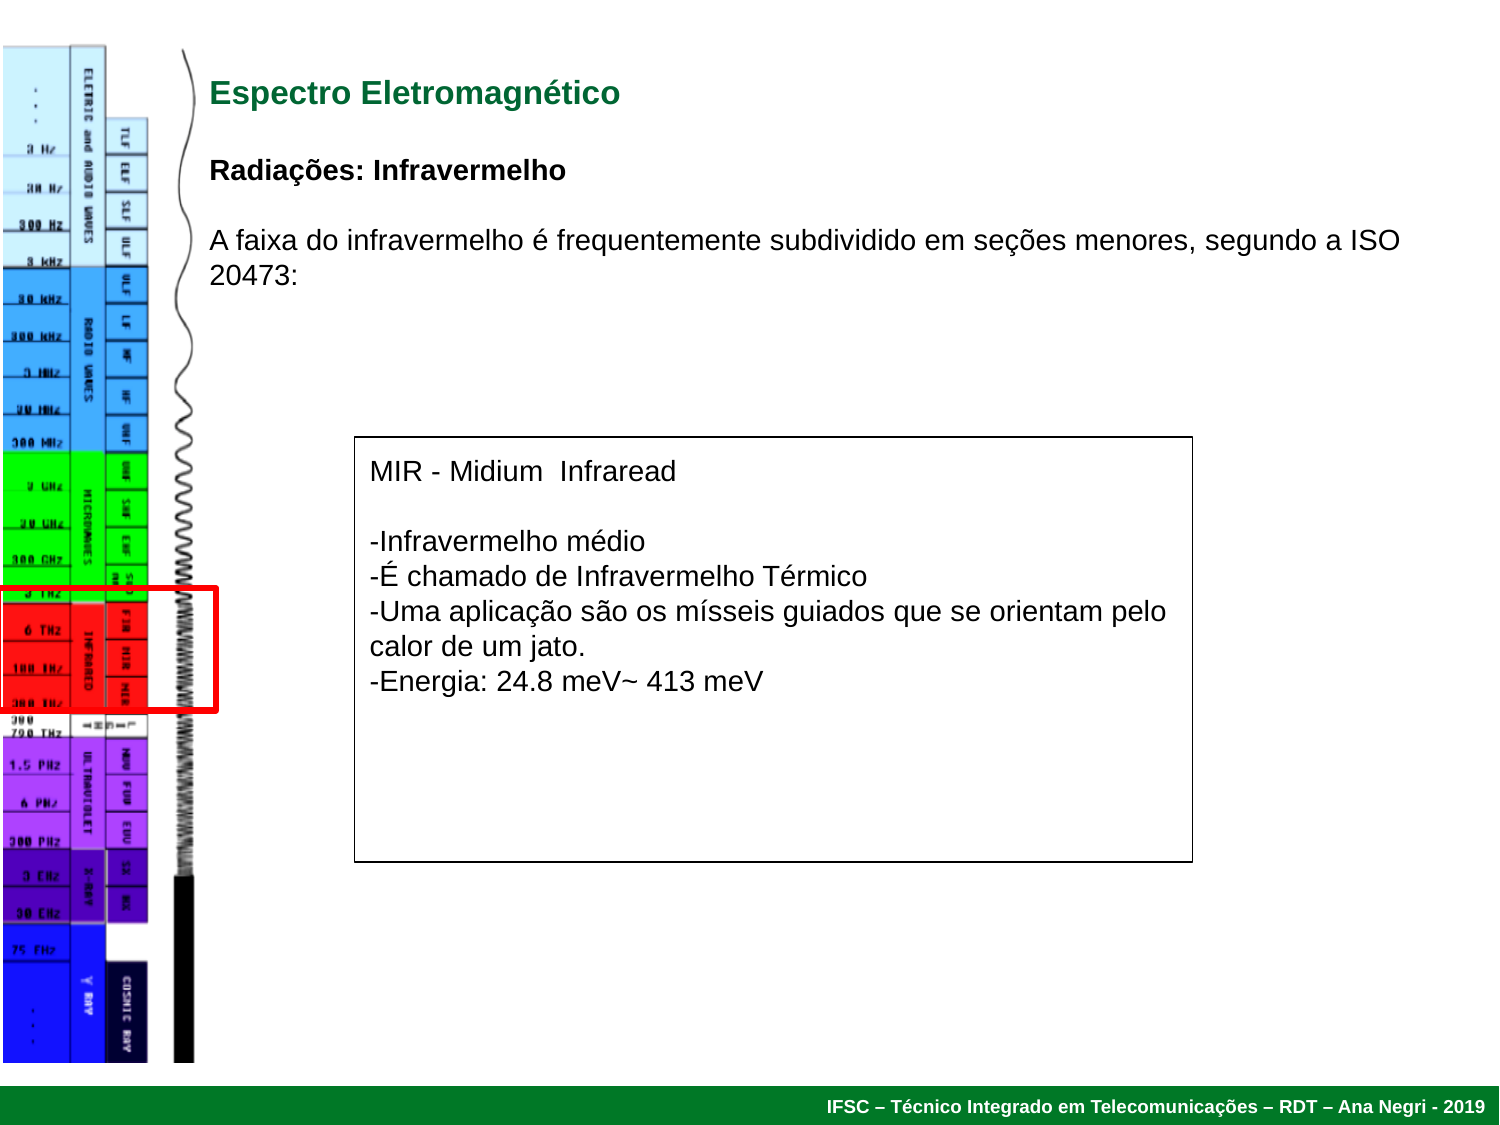

Espectro Eletromagnético
Radiações: Infravermelho
A faixa do infravermelho é frequentemente subdividido em seções menores, segundo a ISO 20473:
MIR - Midium Infraread
-Infravermelho médio
-É chamado de Infravermelho Térmico
-Uma aplicação são os mísseis guiados que se orientam pelo calor de um jato.
-Energia: 24.8 meV~ 413 meV
ção
IFSC – Técnico Integrado em Telecomunicações – RDT – Ana Negri - 2019